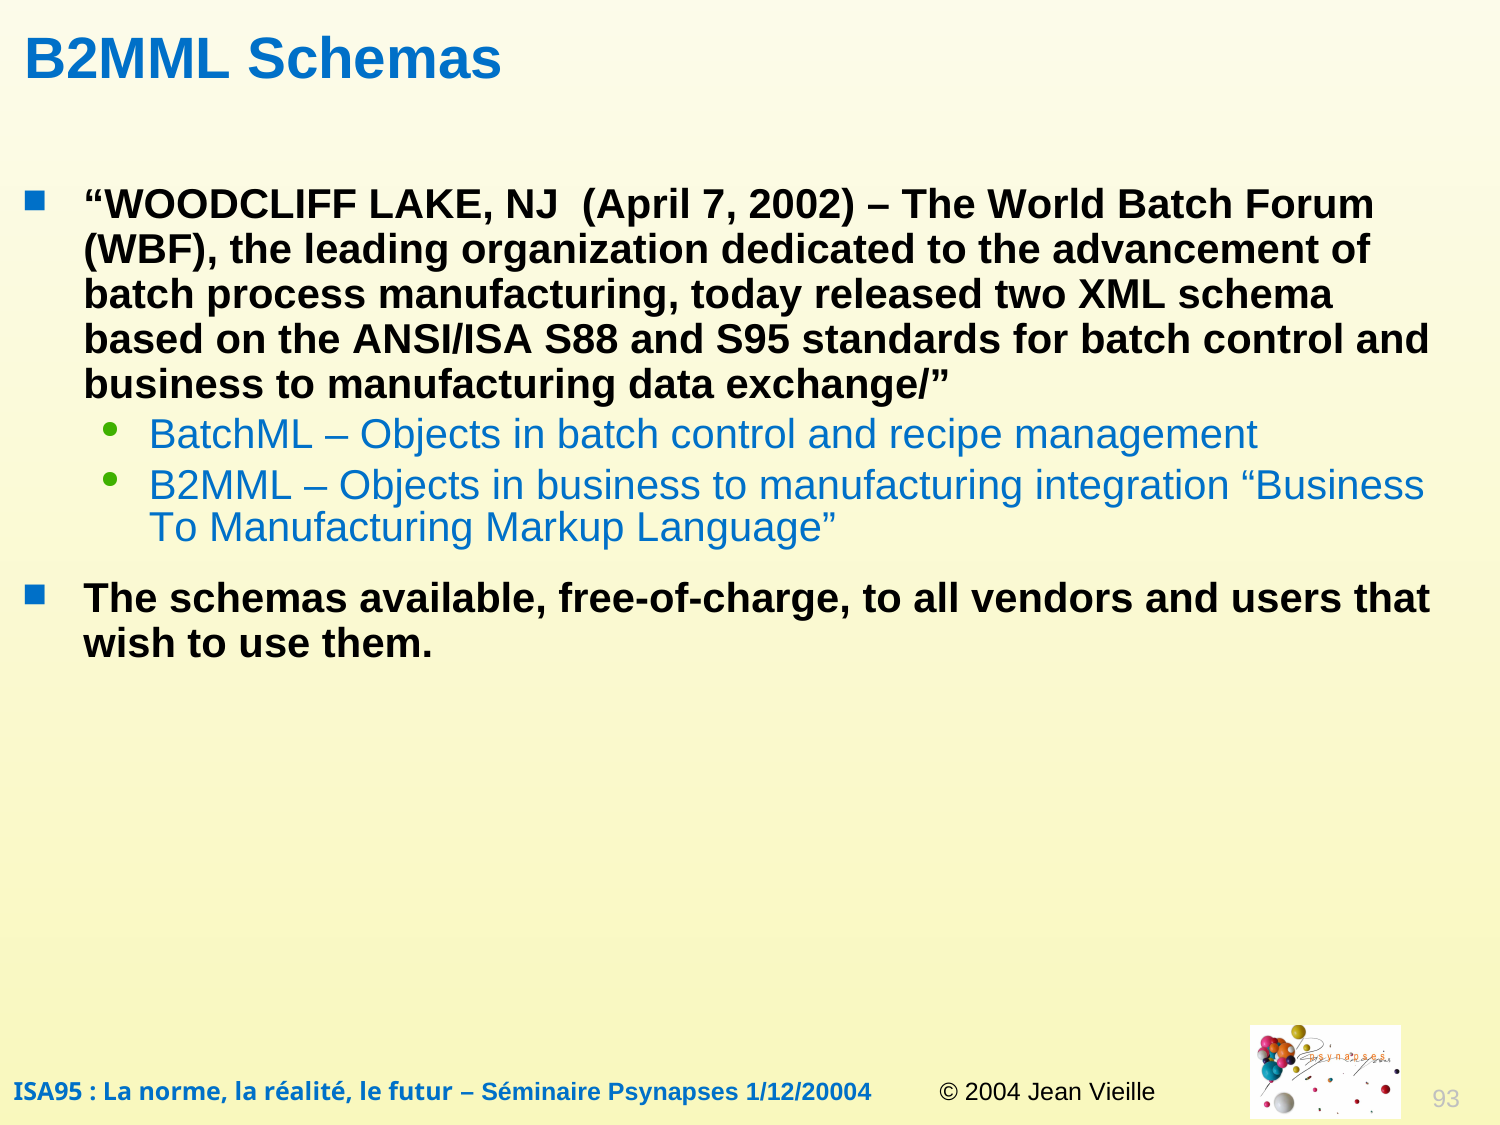

# B2MML Schemas
“WOODCLIFF LAKE, NJ (April 7, 2002) – The World Batch Forum (WBF), the leading organization dedicated to the advancement of batch process manufacturing, today released two XML schema based on the ANSI/ISA S88 and S95 standards for batch control and business to manufacturing data exchange/”
BatchML – Objects in batch control and recipe management
B2MML – Objects in business to manufacturing integration “Business To Manufacturing Markup Language”
The schemas available, free-of-charge, to all vendors and users that wish to use them.